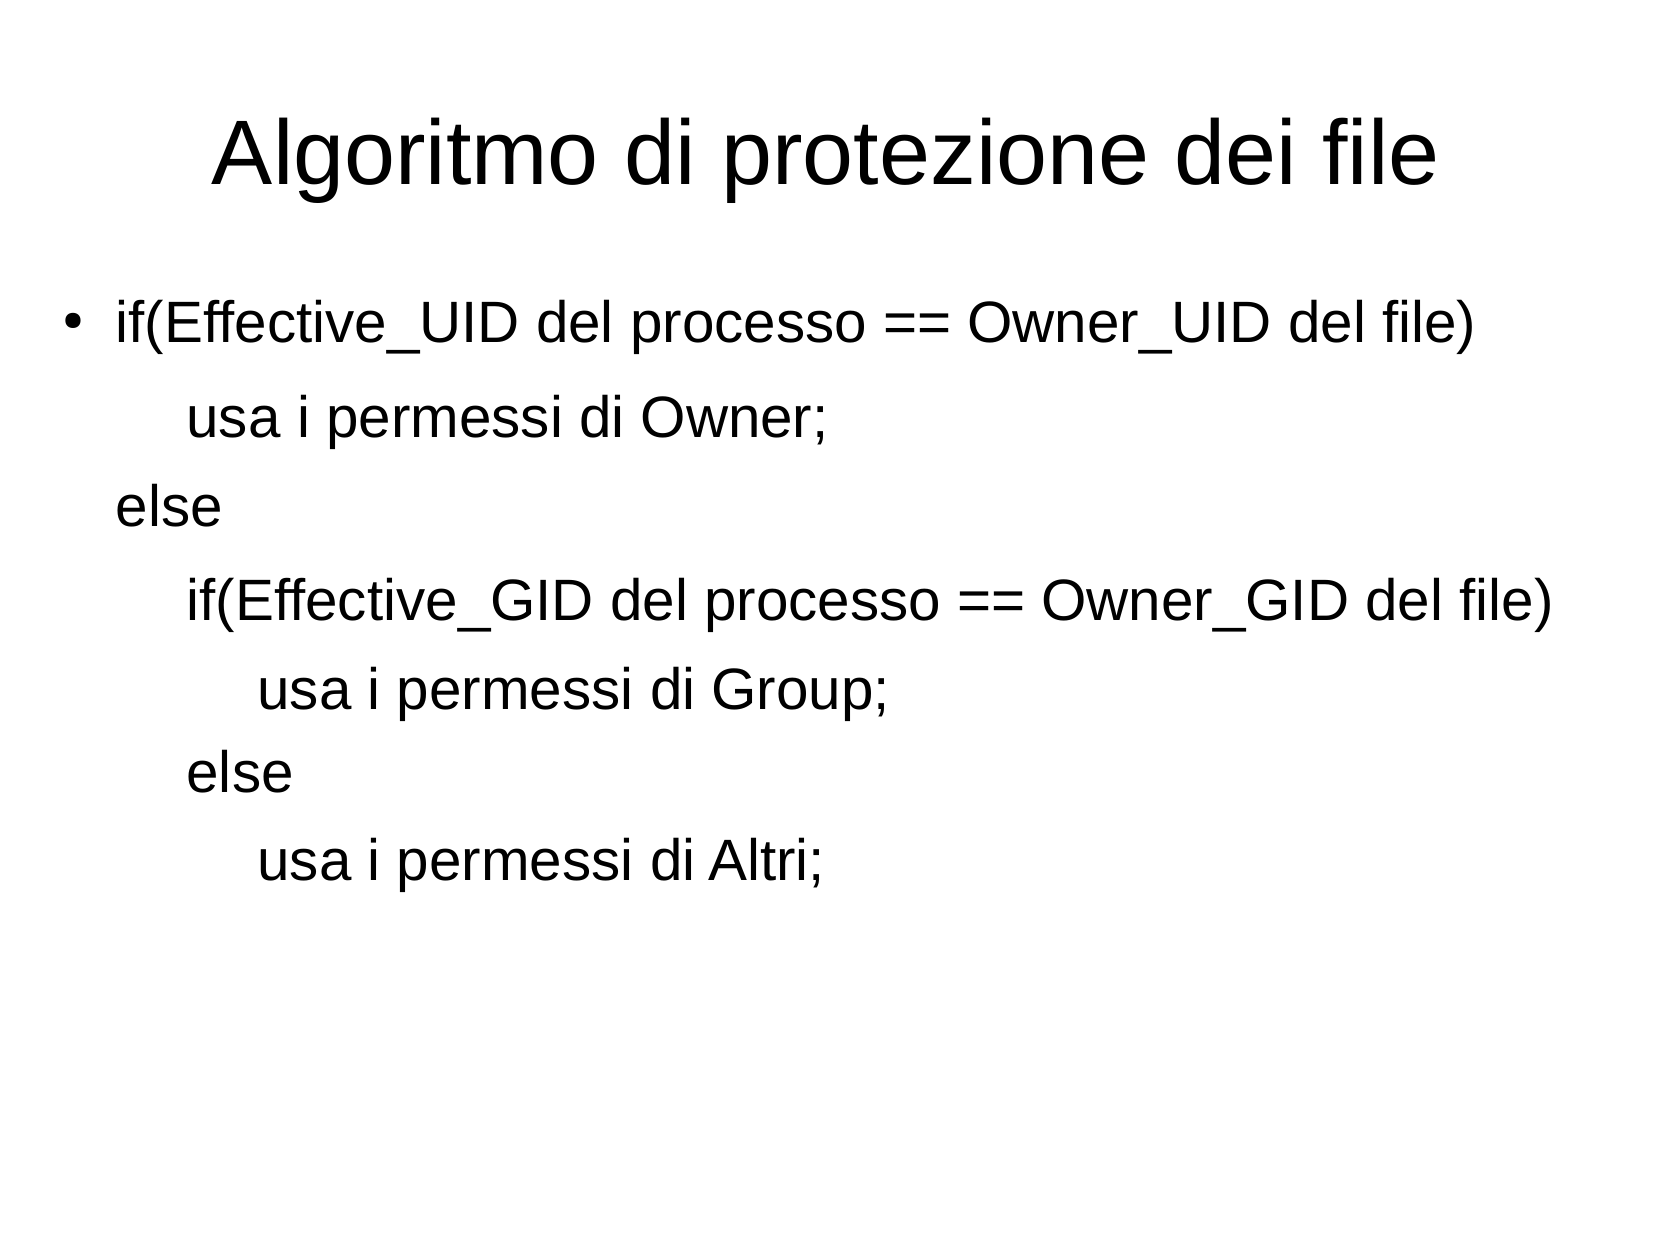

# Algoritmo di protezione dei file
if(Effective_UID del processo == Owner_UID del file)
usa i permessi di Owner;
else
if(Effective_GID del processo == Owner_GID del file)
usa i permessi di Group;
else
usa i permessi di Altri;